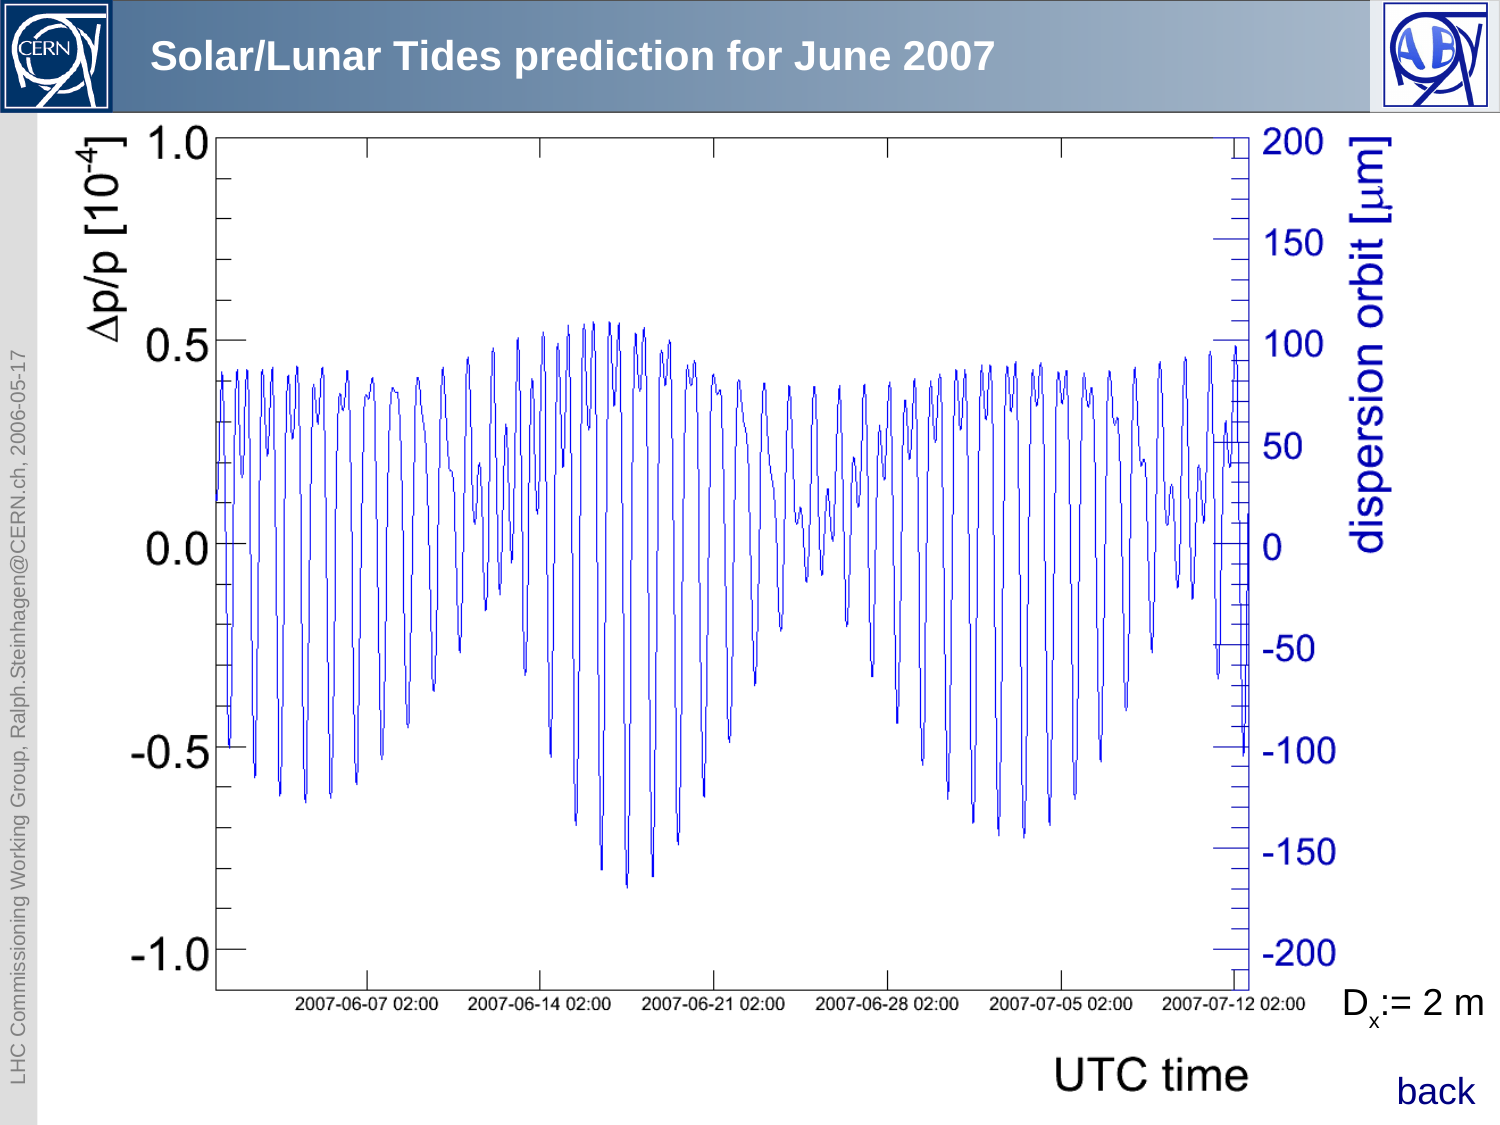

# Solar/Lunar Tides prediction for June 2007
Dx:= 2 m
back